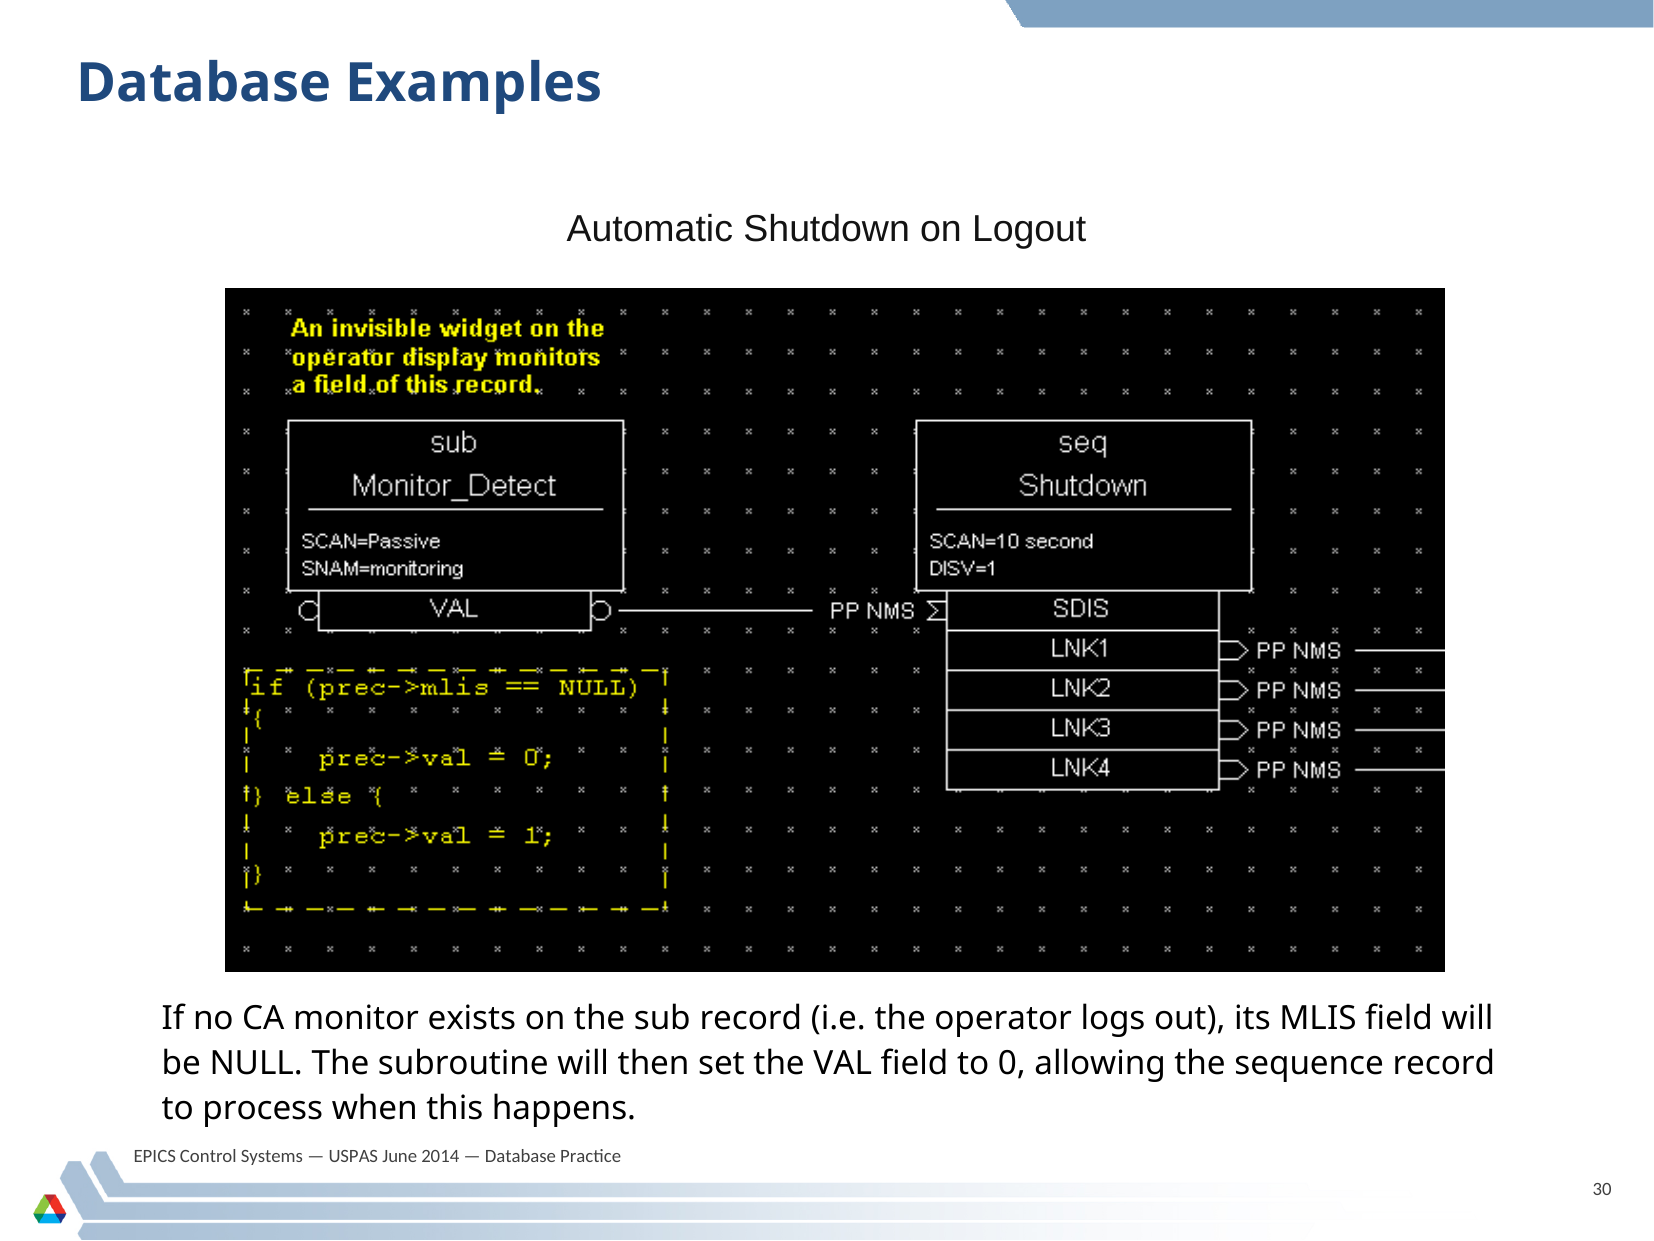

# Database Examples
Automatic Shutdown on Logout
If no CA monitor exists on the sub record (i.e. the operator logs out), its MLIS field will be NULL. The subroutine will then set the VAL field to 0, allowing the sequence record to process when this happens.
EPICS Control Systems — USPAS June 2014 — Database Practice
30